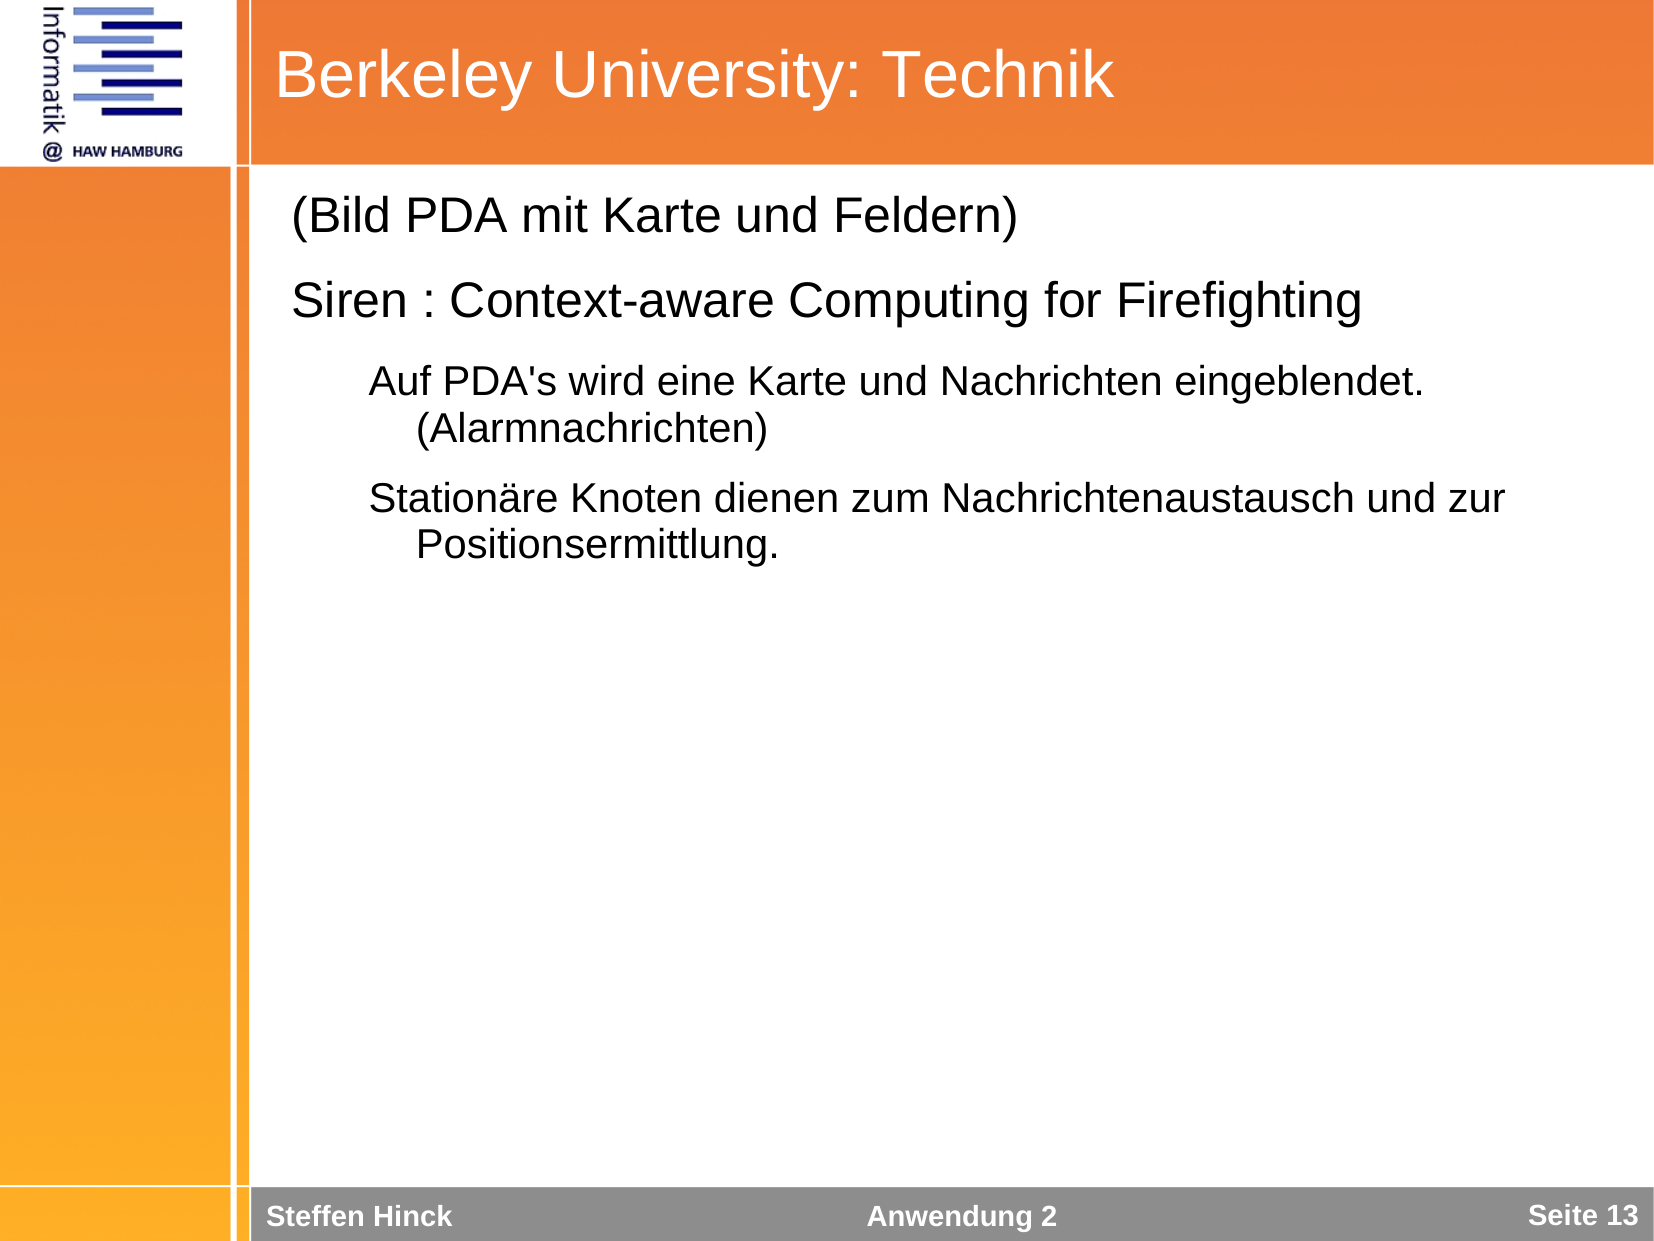

# Berkeley University: Technik
(Bild PDA mit Karte und Feldern)
Siren : Context-aware Computing for Firefighting
Auf PDA's wird eine Karte und Nachrichten eingeblendet. (Alarmnachrichten)
Stationäre Knoten dienen zum Nachrichtenaustausch und zur Positionsermittlung.